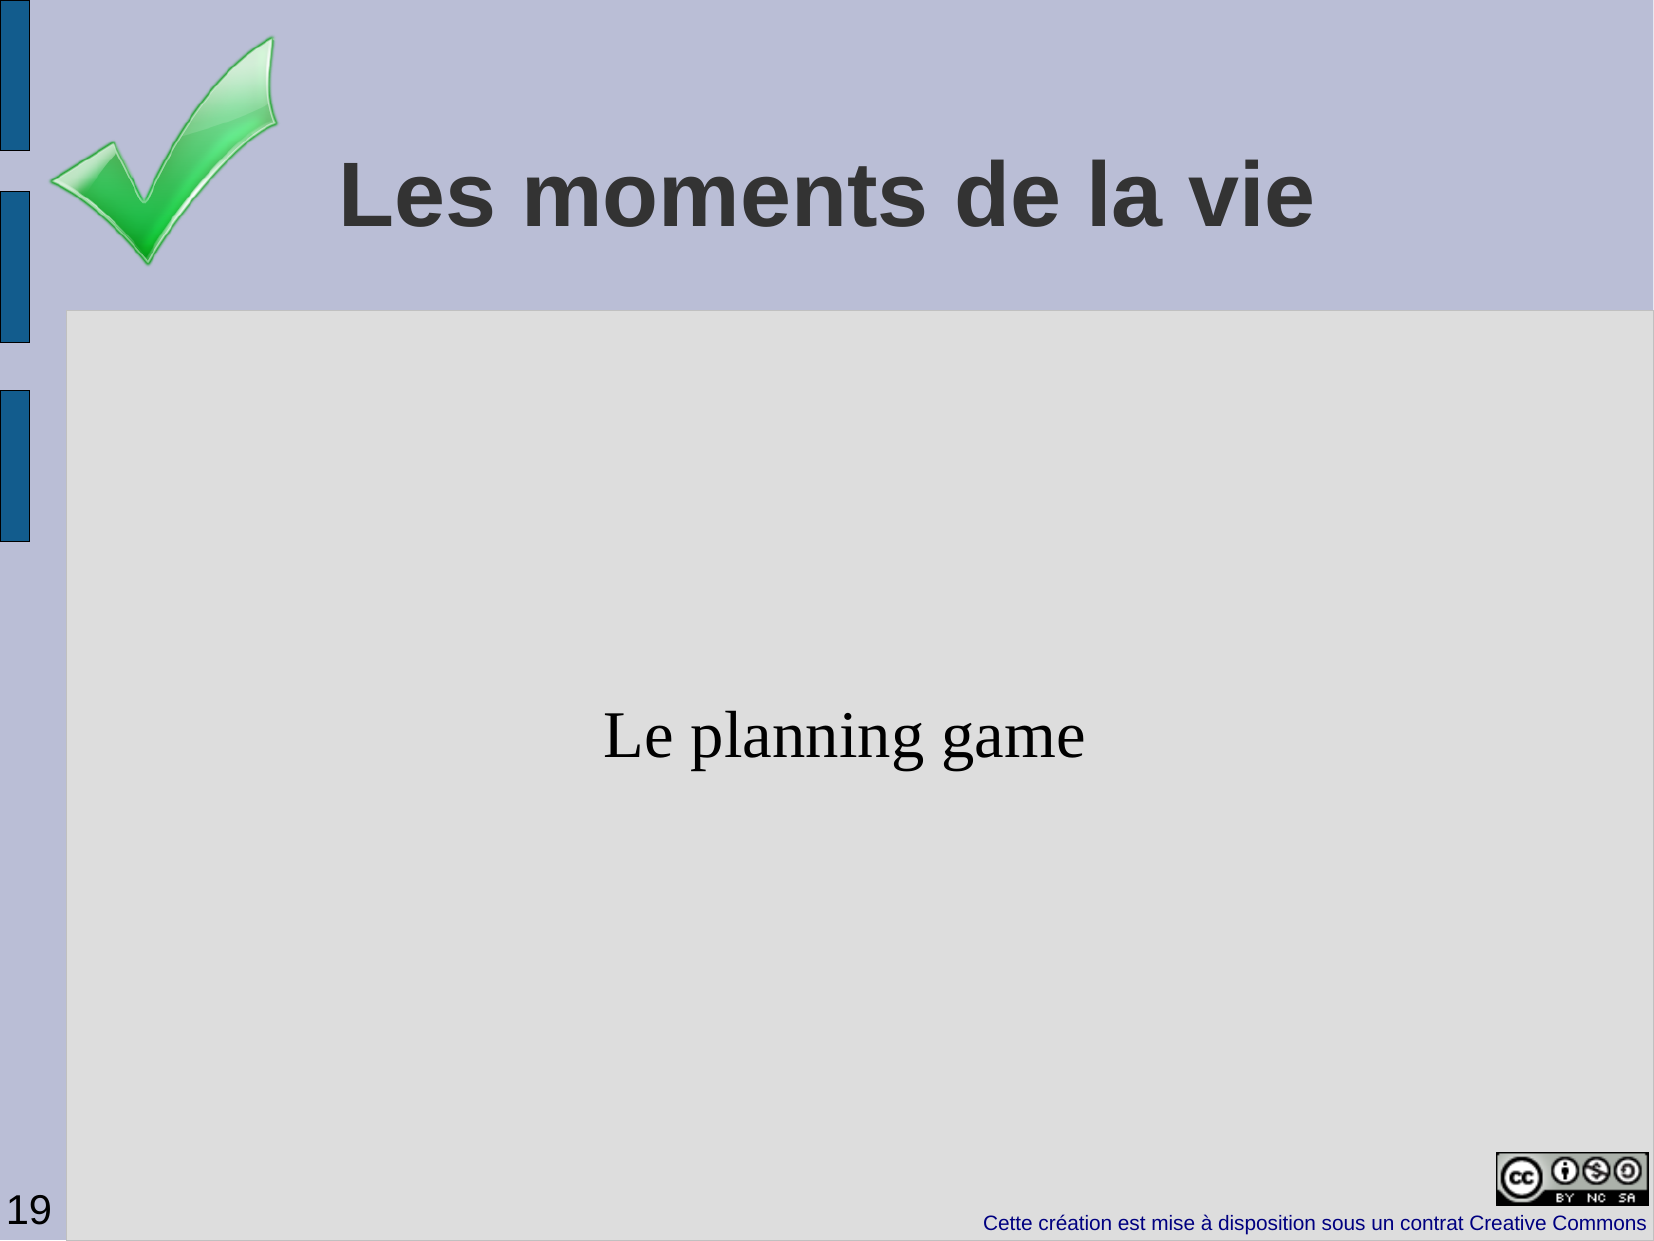

# Les moments de la vie
Le planning game